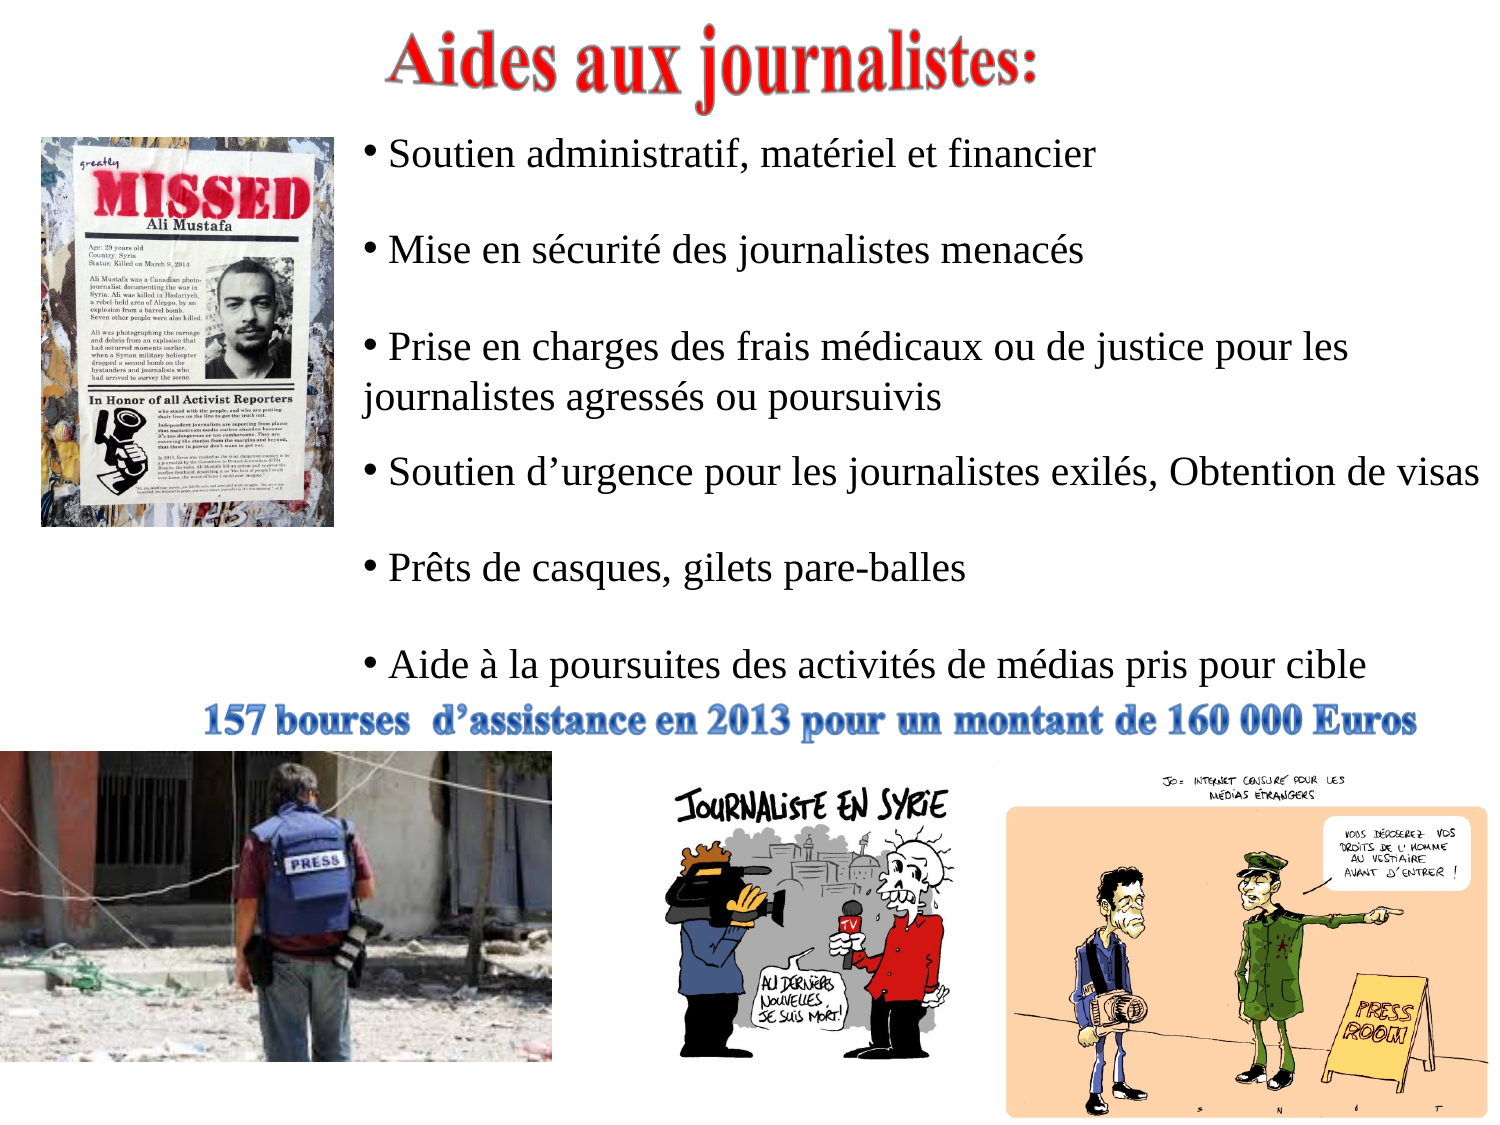

Soutien administratif, matériel et financier
 Mise en sécurité des journalistes menacés
 Prise en charges des frais médicaux ou de justice pour les
journalistes agressés ou poursuivis
 Soutien d’urgence pour les journalistes exilés, Obtention de visas
 Prêts de casques, gilets pare-balles
 Aide à la poursuites des activités de médias pris pour cible